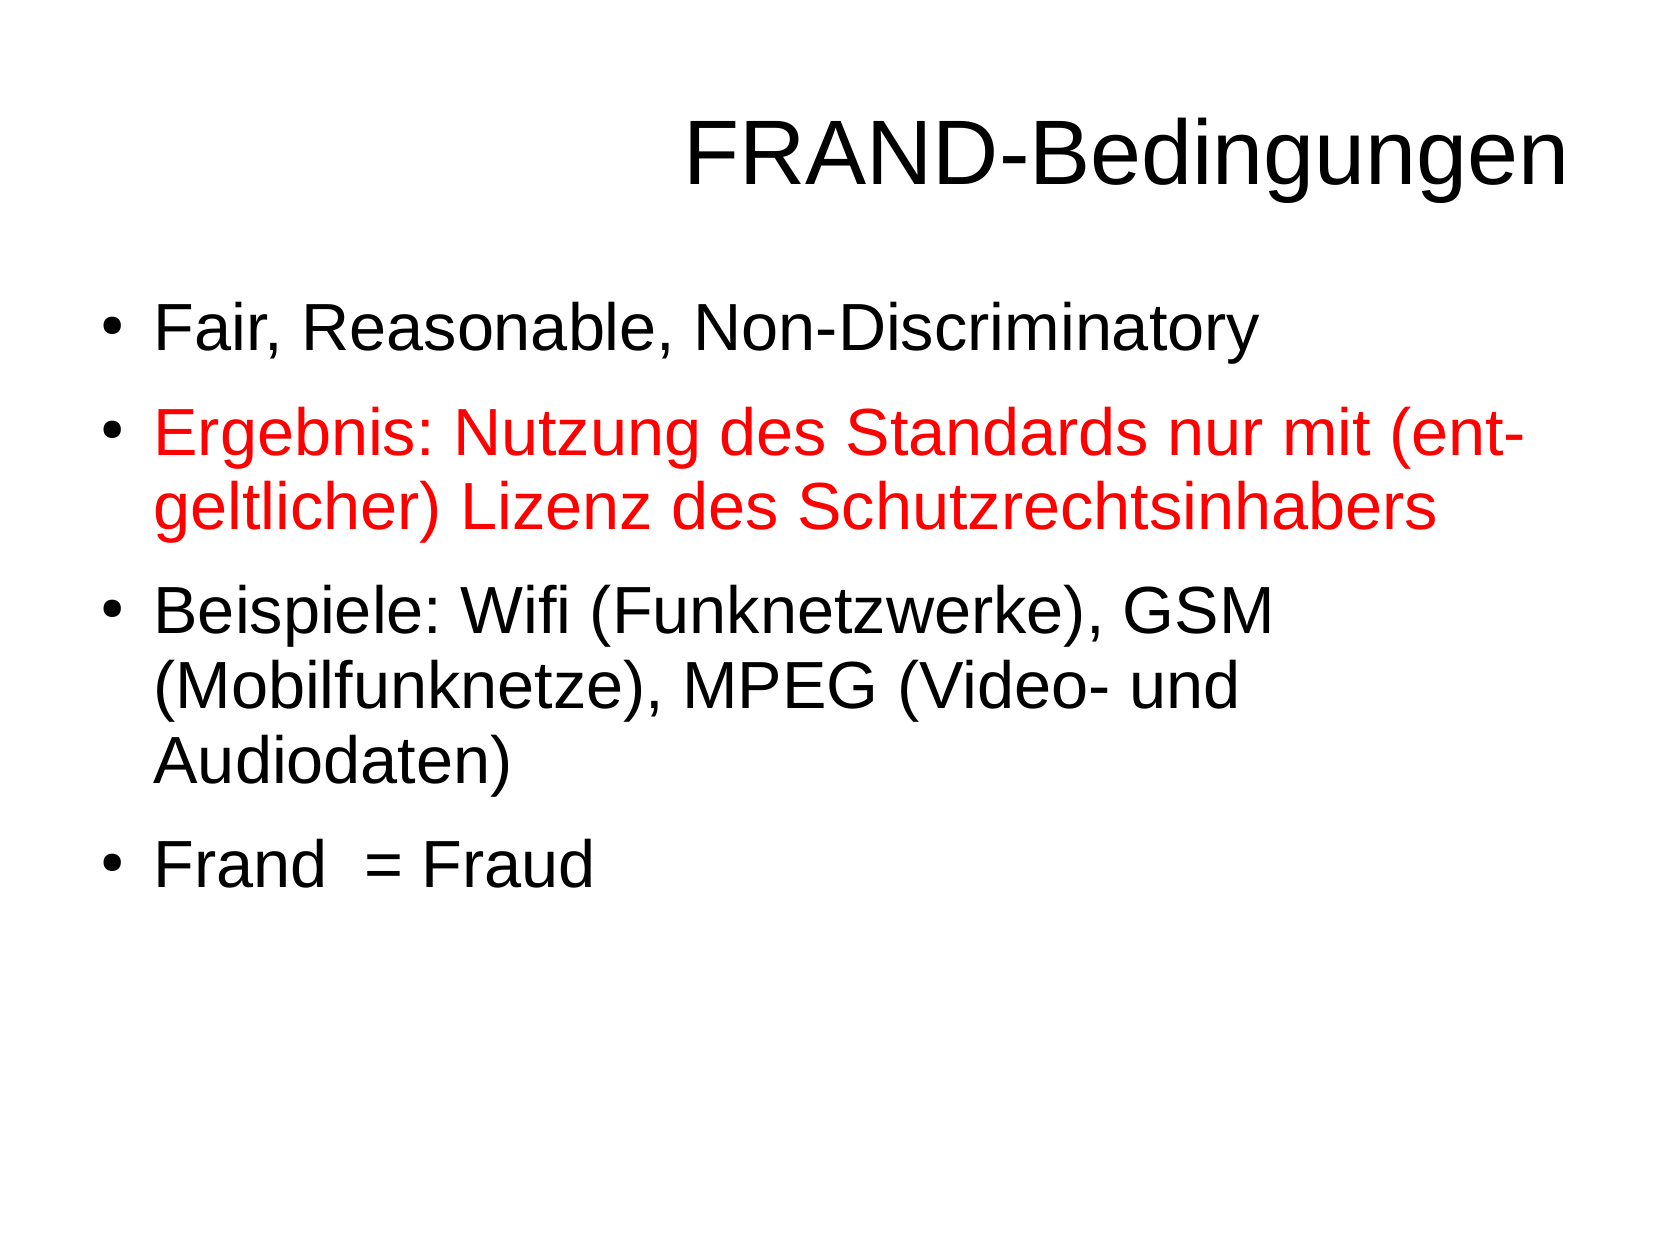

# FRAND-Bedingungen
Fair, Reasonable, Non-Discriminatory
Ergebnis: Nutzung des Standards nur mit (ent-geltlicher) Lizenz des Schutzrechtsinhabers
Beispiele: Wifi (Funknetzwerke), GSM (Mobilfunknetze), MPEG (Video- und Audiodaten)
Frand = Fraud